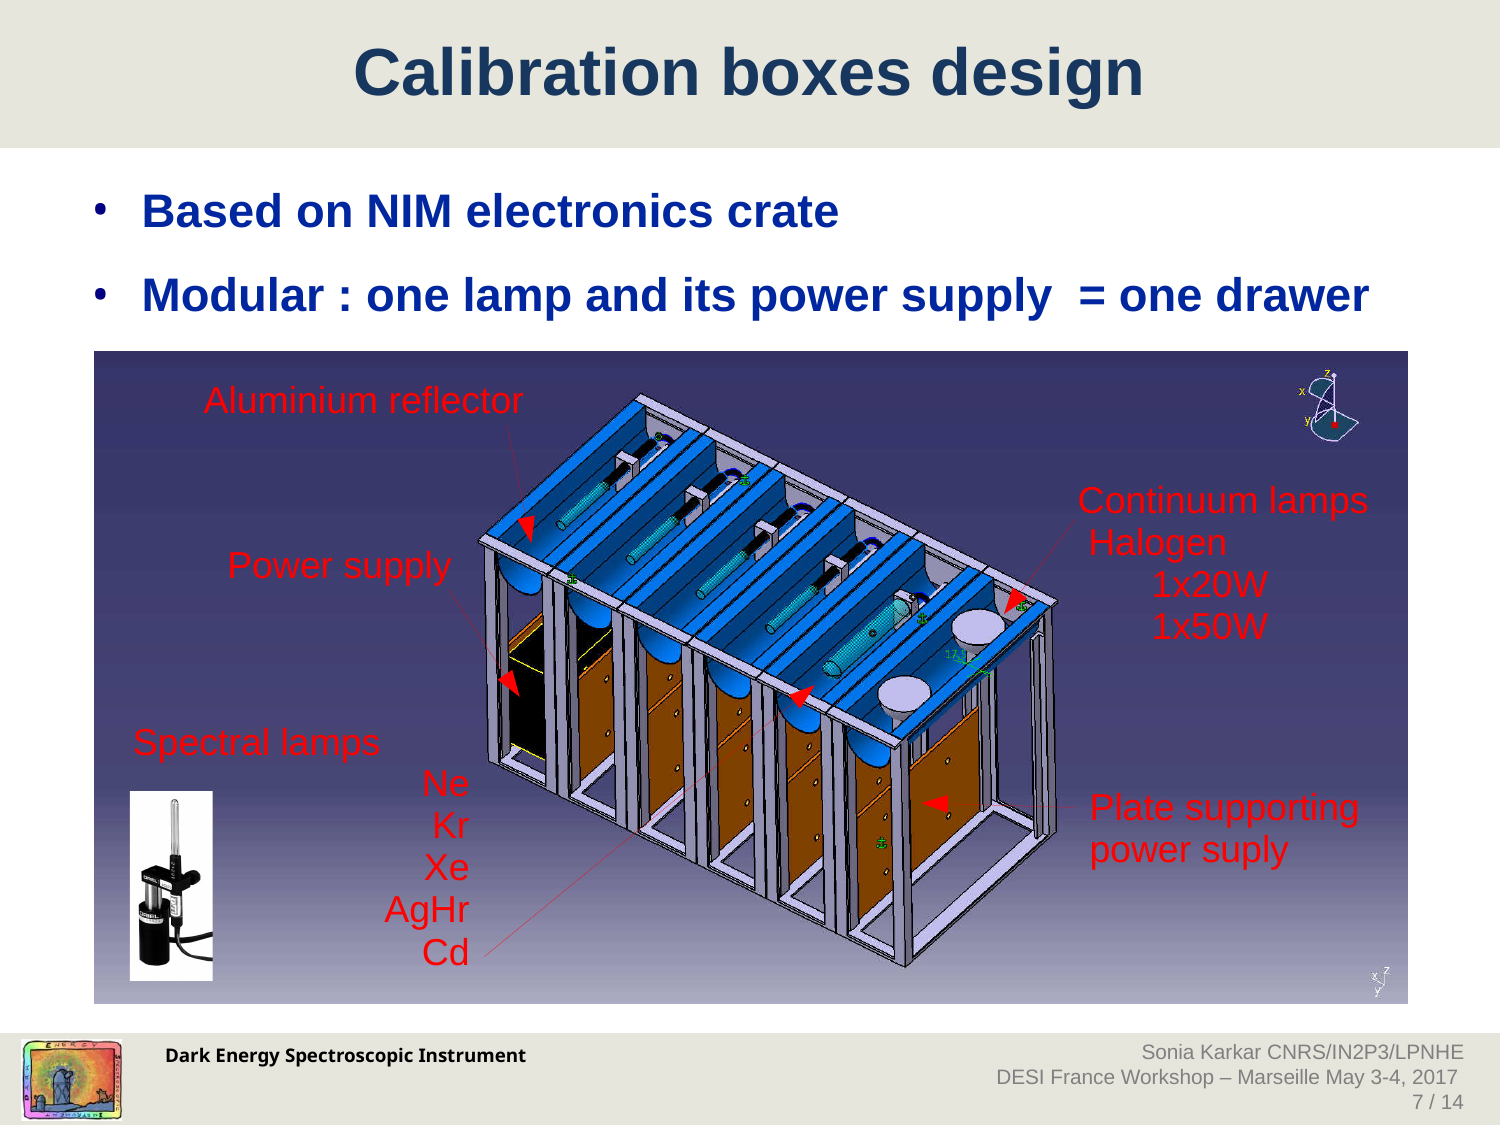

Calibration boxes design
# Based on NIM electronics crate
Modular : one lamp and its power supply = one drawer
Aluminium reflector
Continuum lamps
 Halogen
	1x20W
	1x50W
Power supply
Spectral lamps
Ne
Kr
Xe
AgHr
Cd
Plate supporting power suply